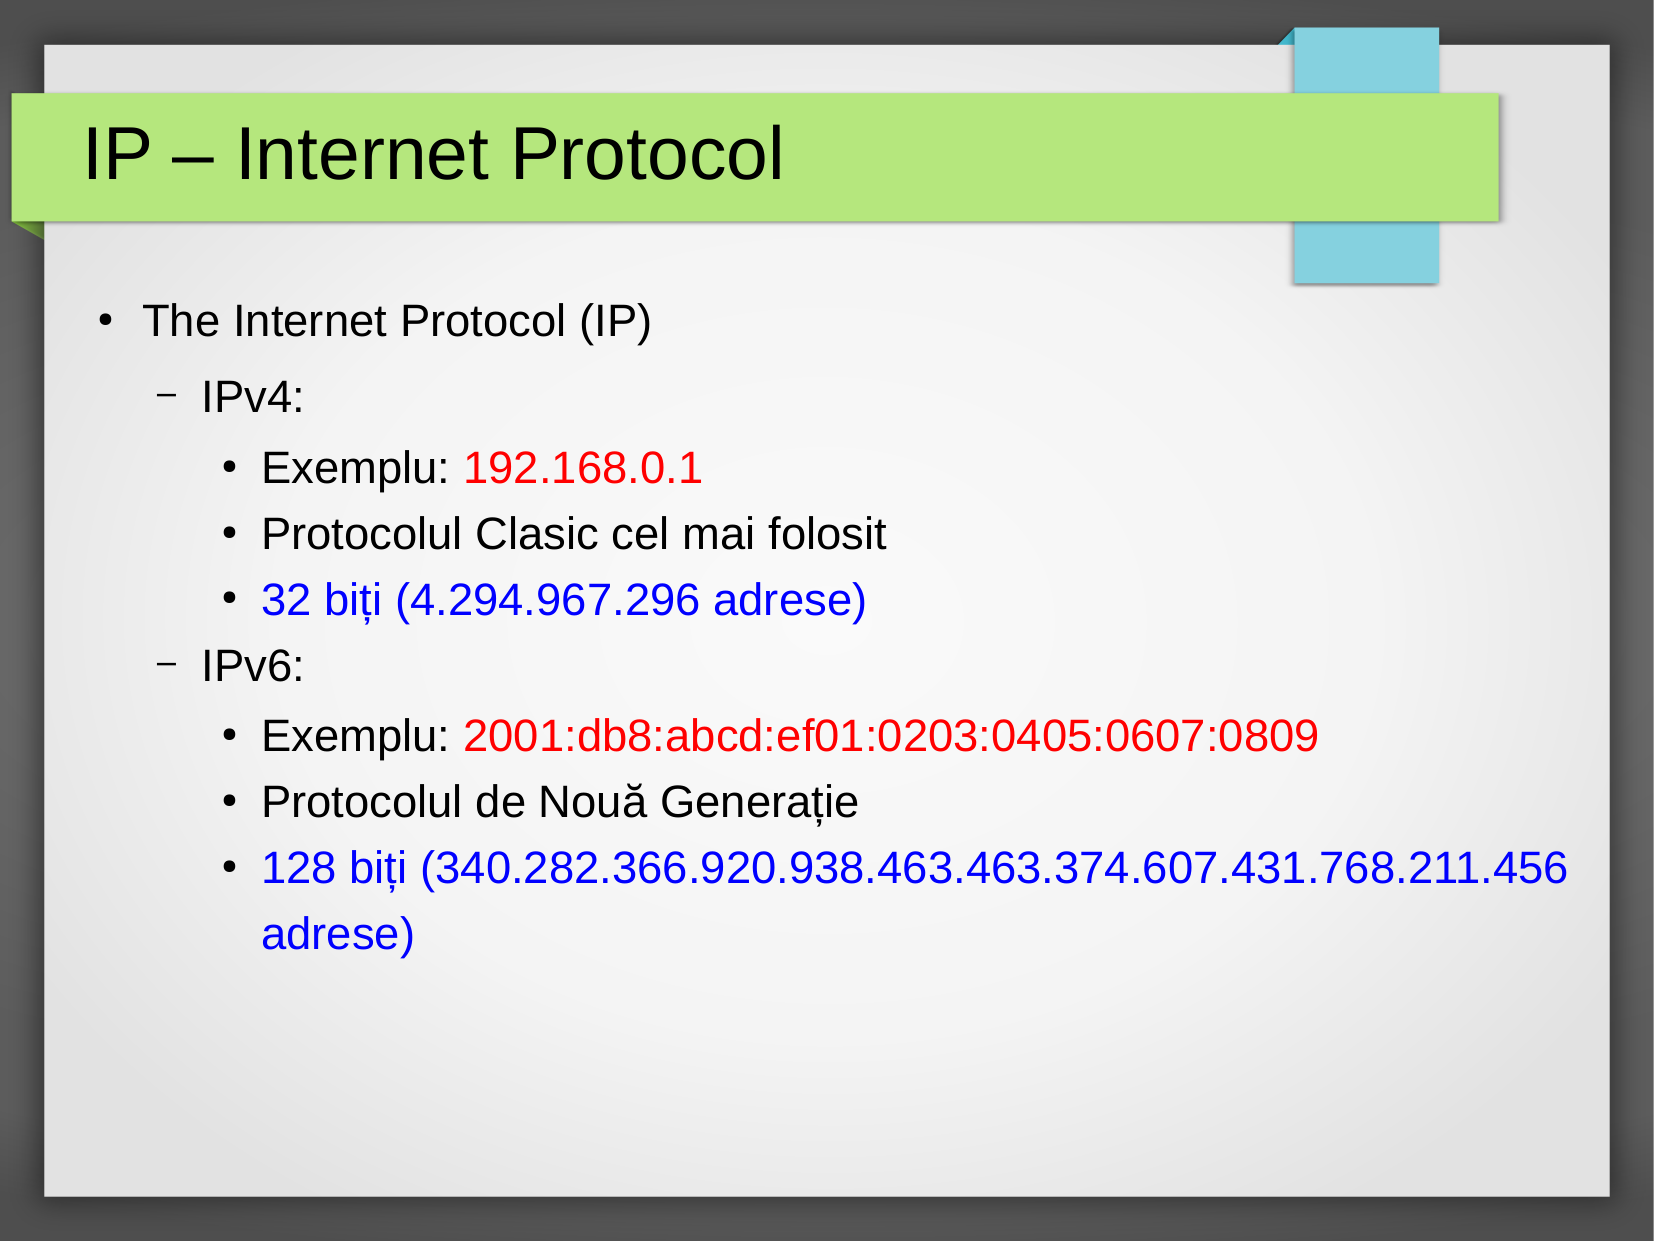

# IP – Internet Protocol
The Internet Protocol (IP)
IPv4:
Exemplu: 192.168.0.1
Protocolul Clasic cel mai folosit
32 biți (4.294.967.296 adrese)
IPv6:
Exemplu: 2001:db8:abcd:ef01:0203:0405:0607:0809
Protocolul de Nouă Generație
128 biți (340.282.366.920.938.463.463.374.607.431.768.211.456
adrese)